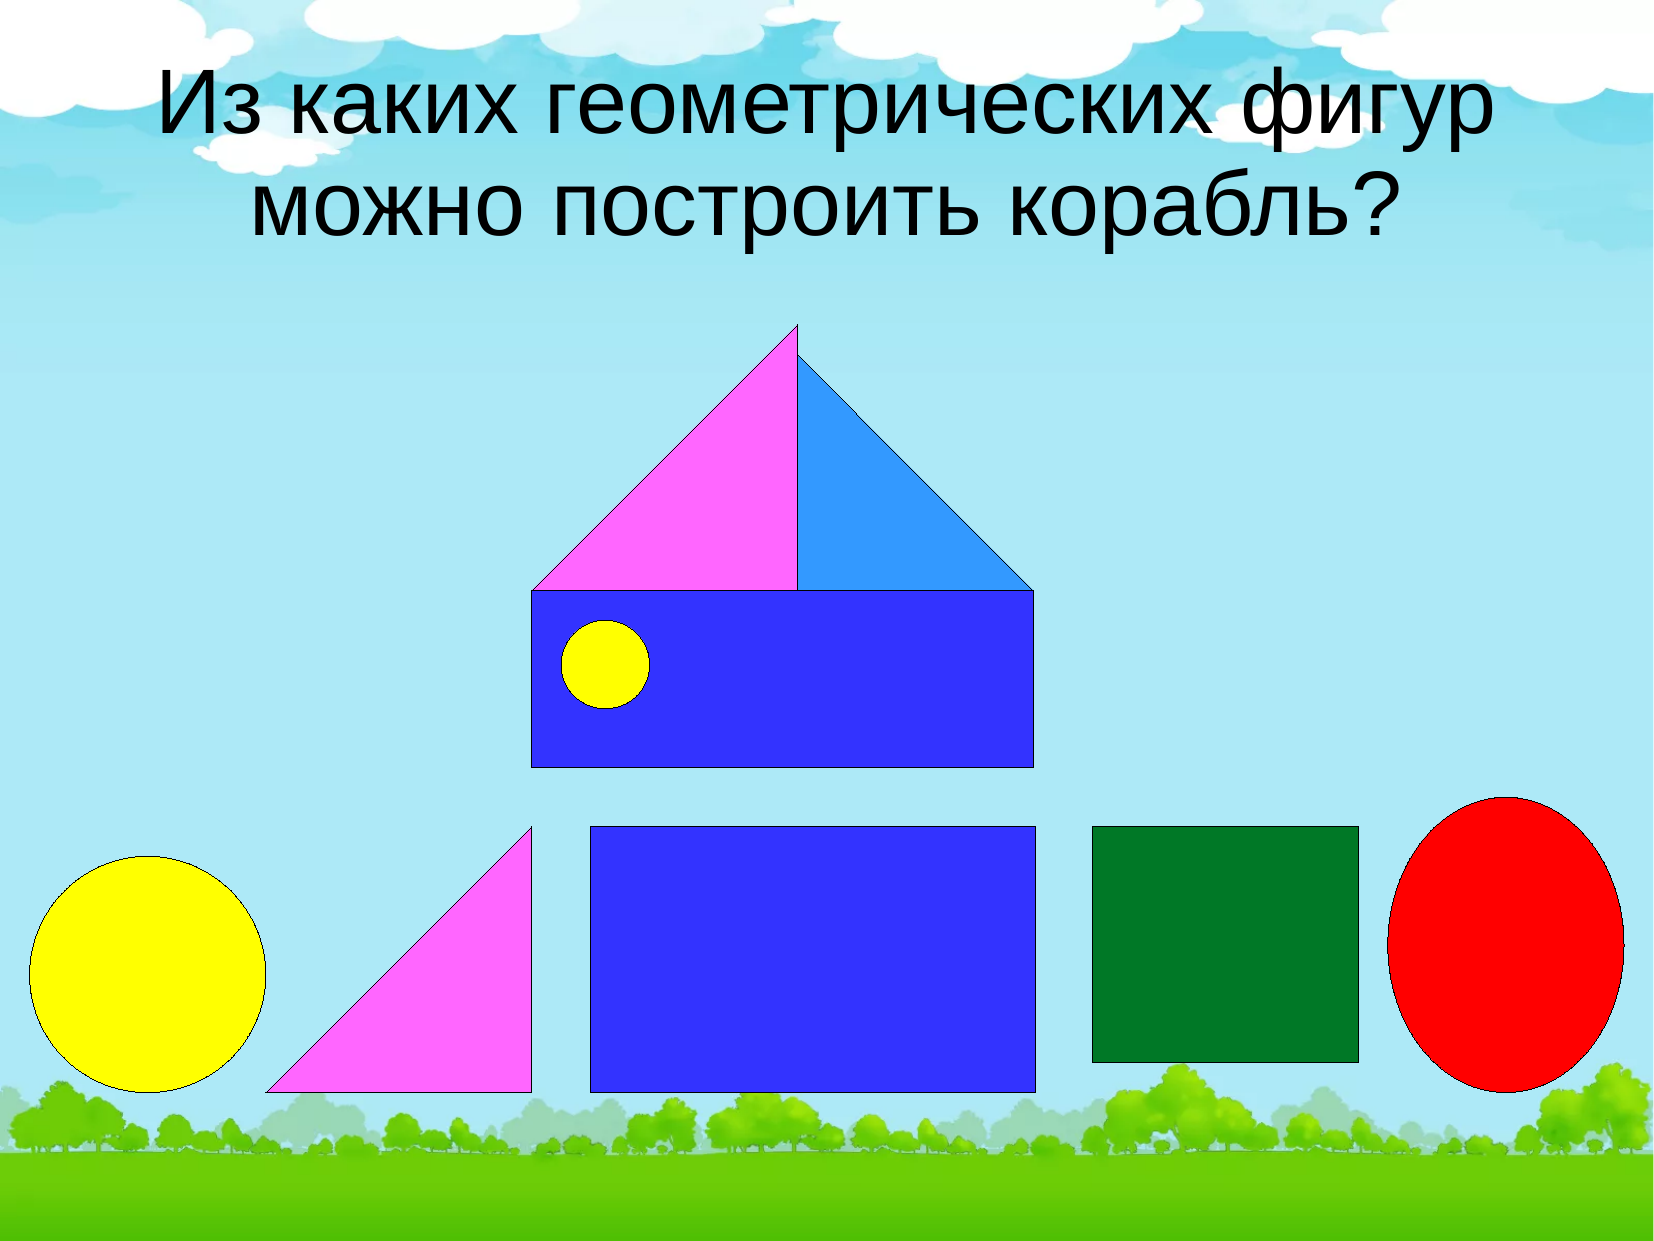

# Из каких геометрических фигур можно построить корабль?